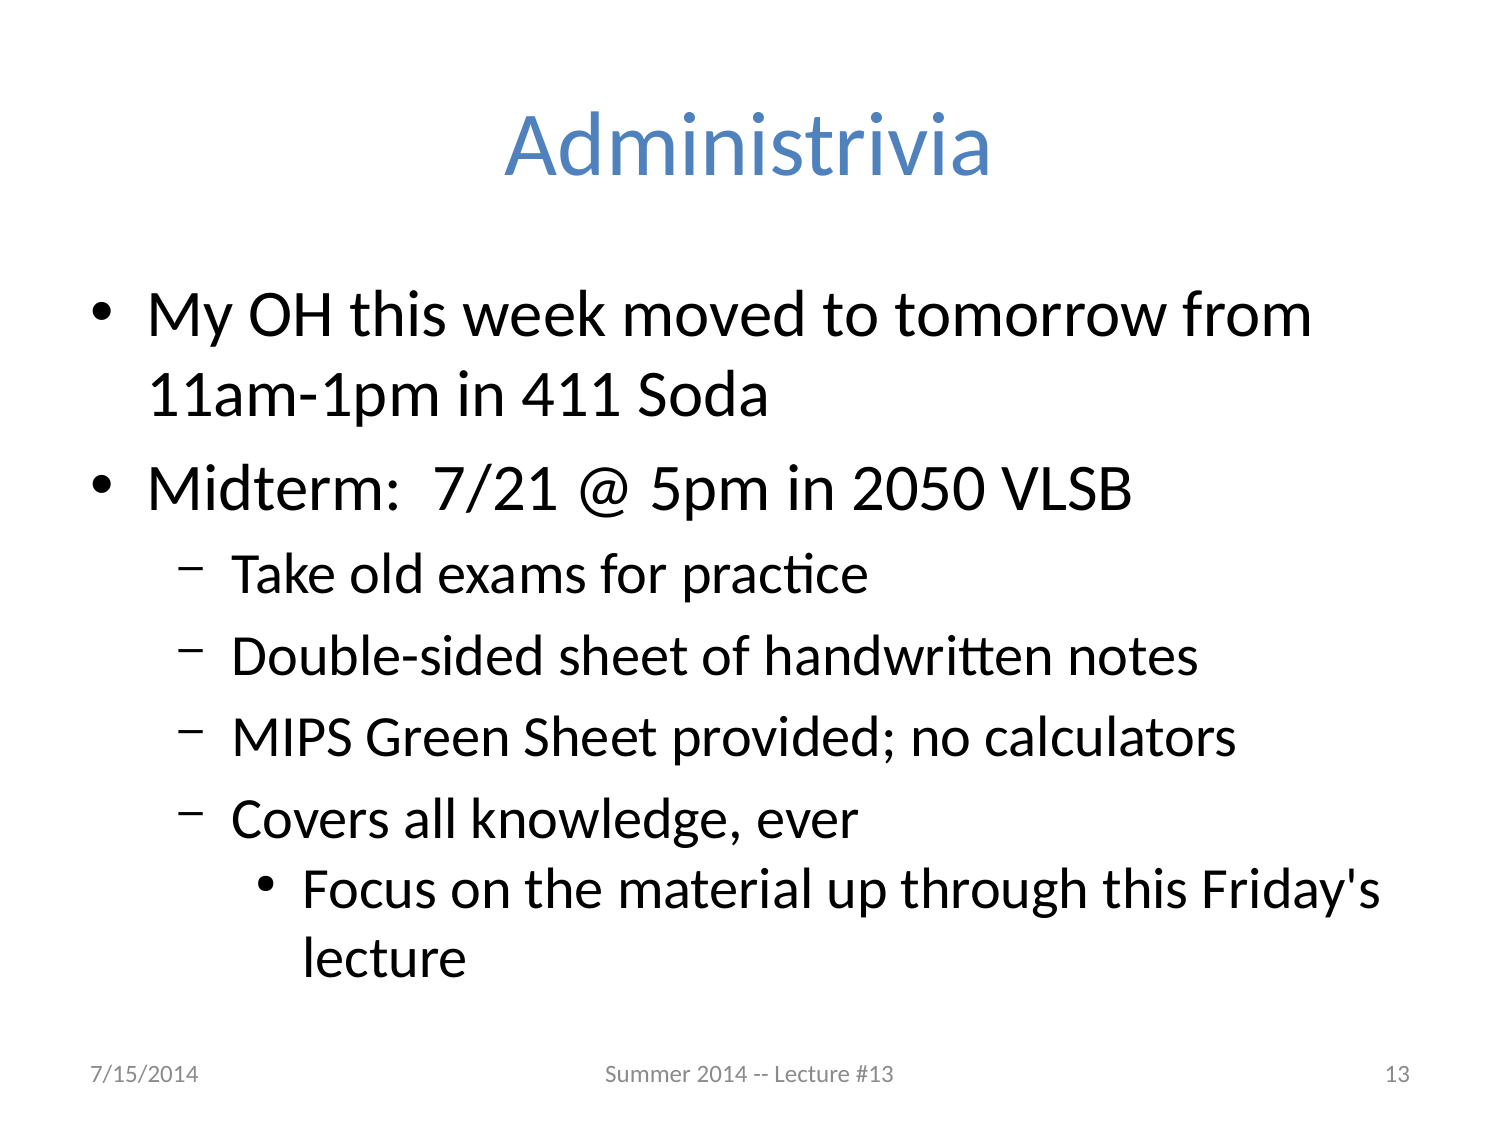

# Administrivia
My OH this week moved to tomorrow from 11am-1pm in 411 Soda
Midterm: 7/21 @ 5pm in 2050 VLSB
Take old exams for practice
Double-sided sheet of handwritten notes
MIPS Green Sheet provided; no calculators
Covers all knowledge, ever
Focus on the material up through this Friday's lecture
7/15/2014
Summer 2014 -- Lecture #13